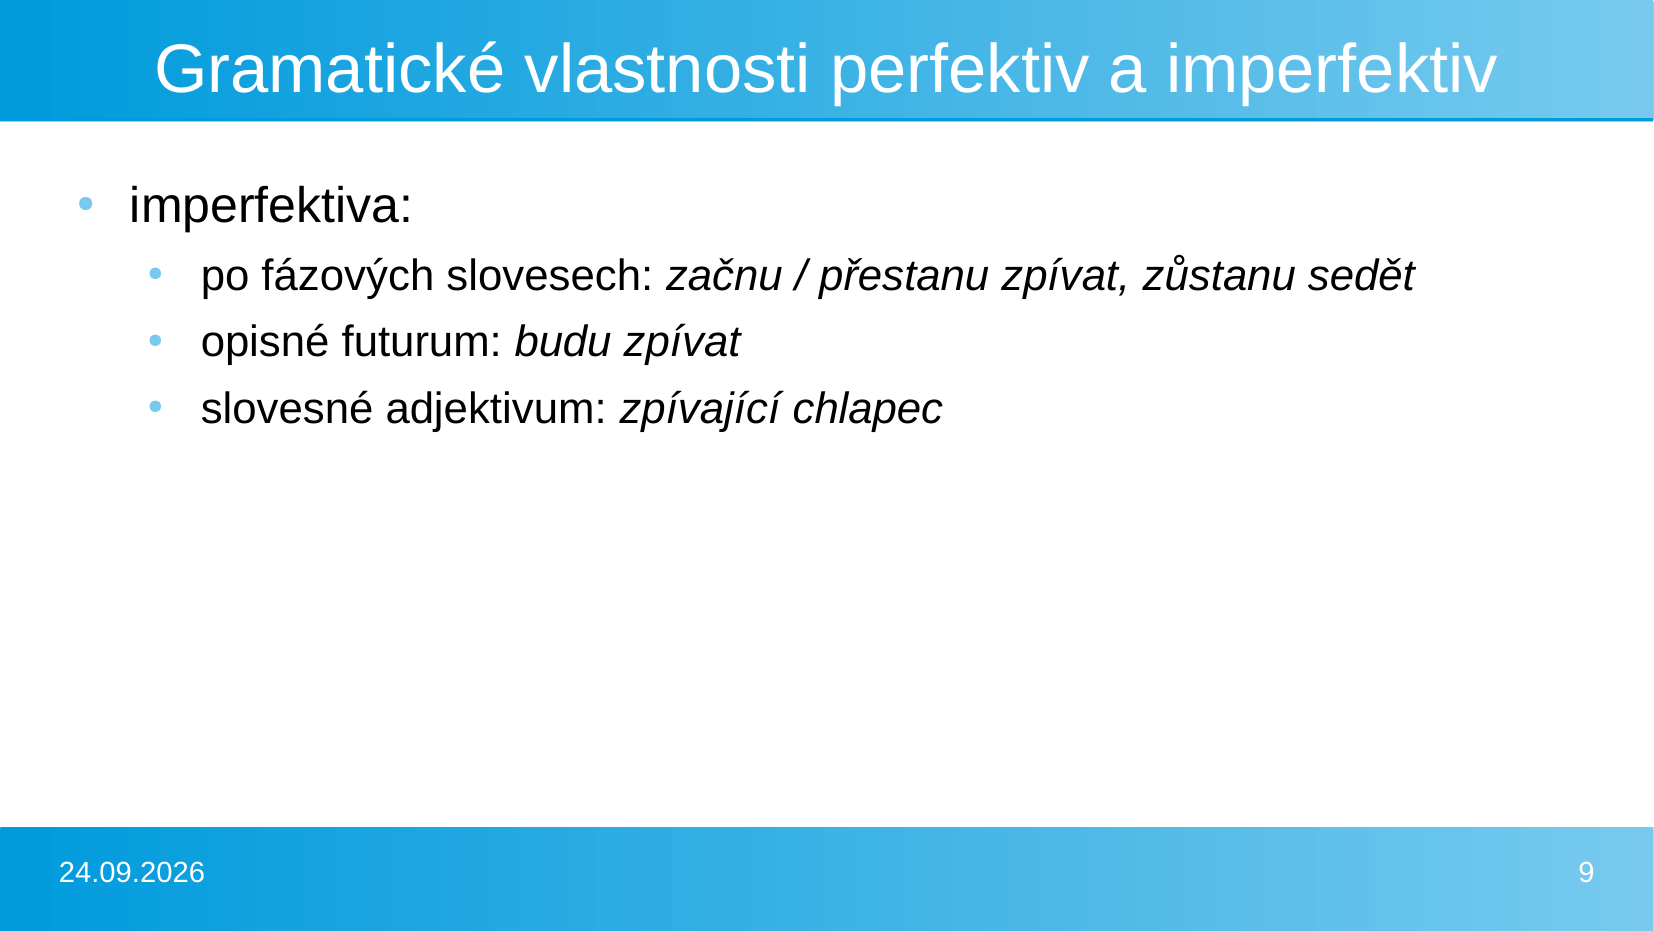

# Gramatické vlastnosti perfektiv a imperfektiv
imperfektiva:
po fázových slovesech: začnu / přestanu zpívat, zůstanu sedět
opisné futurum: budu zpívat
slovesné adjektivum: zpívající chlapec
9